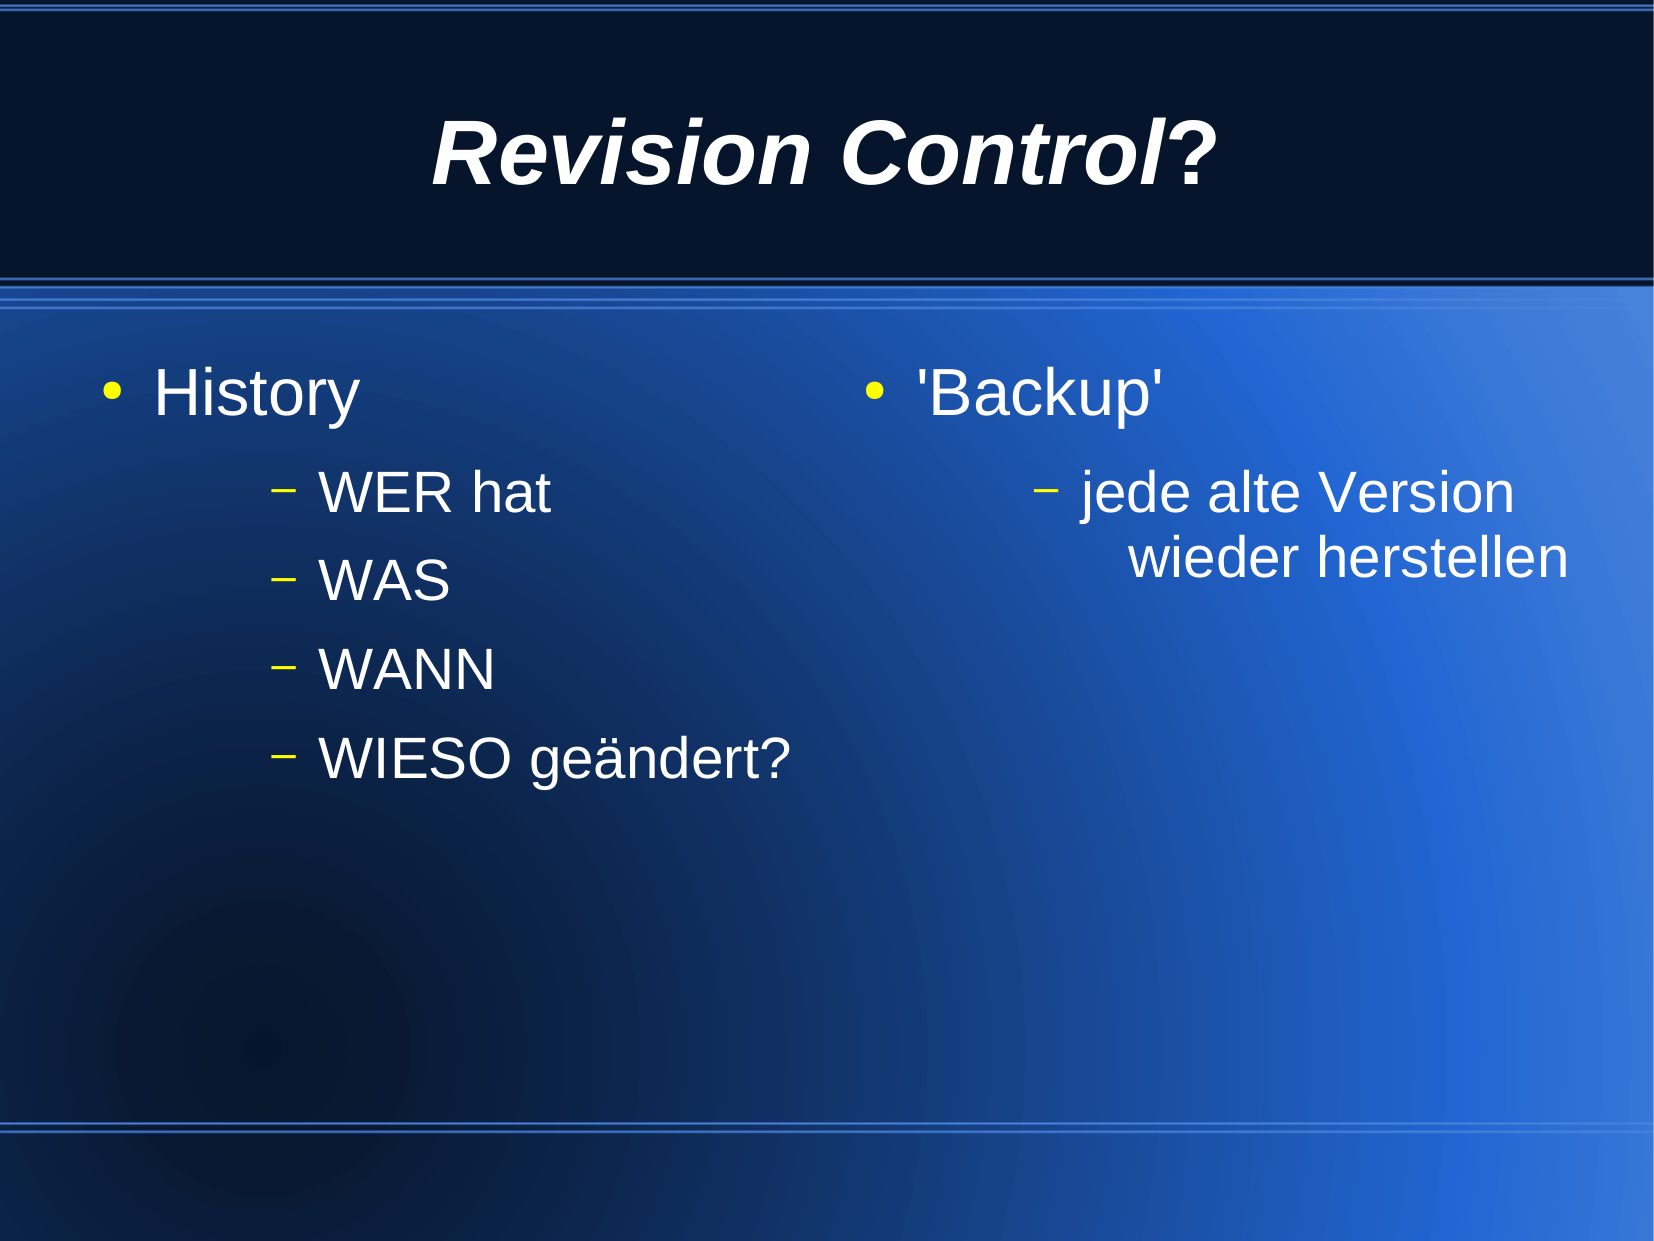

# Revision Control?
History
WER hat
WAS
WANN
WIESO geändert?
'Backup'
jede alte Version wieder herstellen